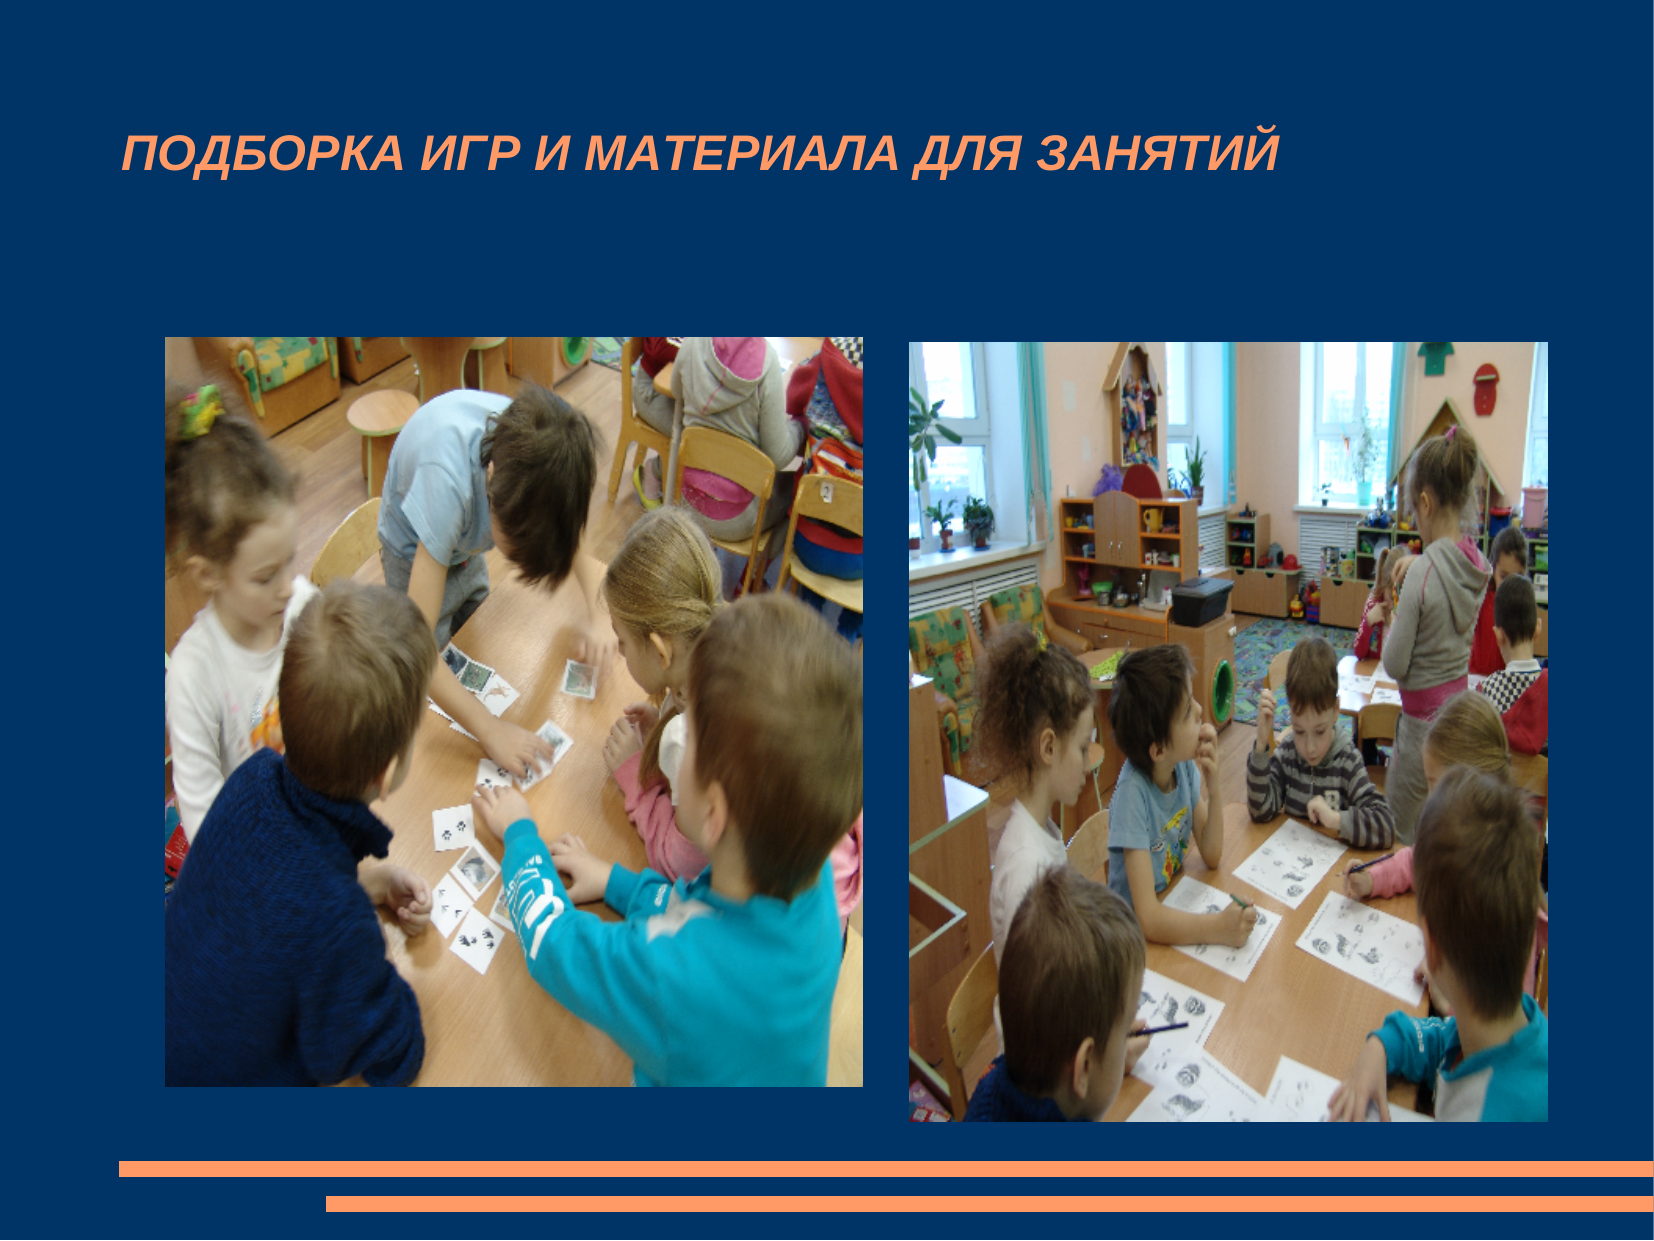

# ПОДБОРКА ИГР И МАТЕРИАЛА ДЛЯ ЗАНЯТИЙ